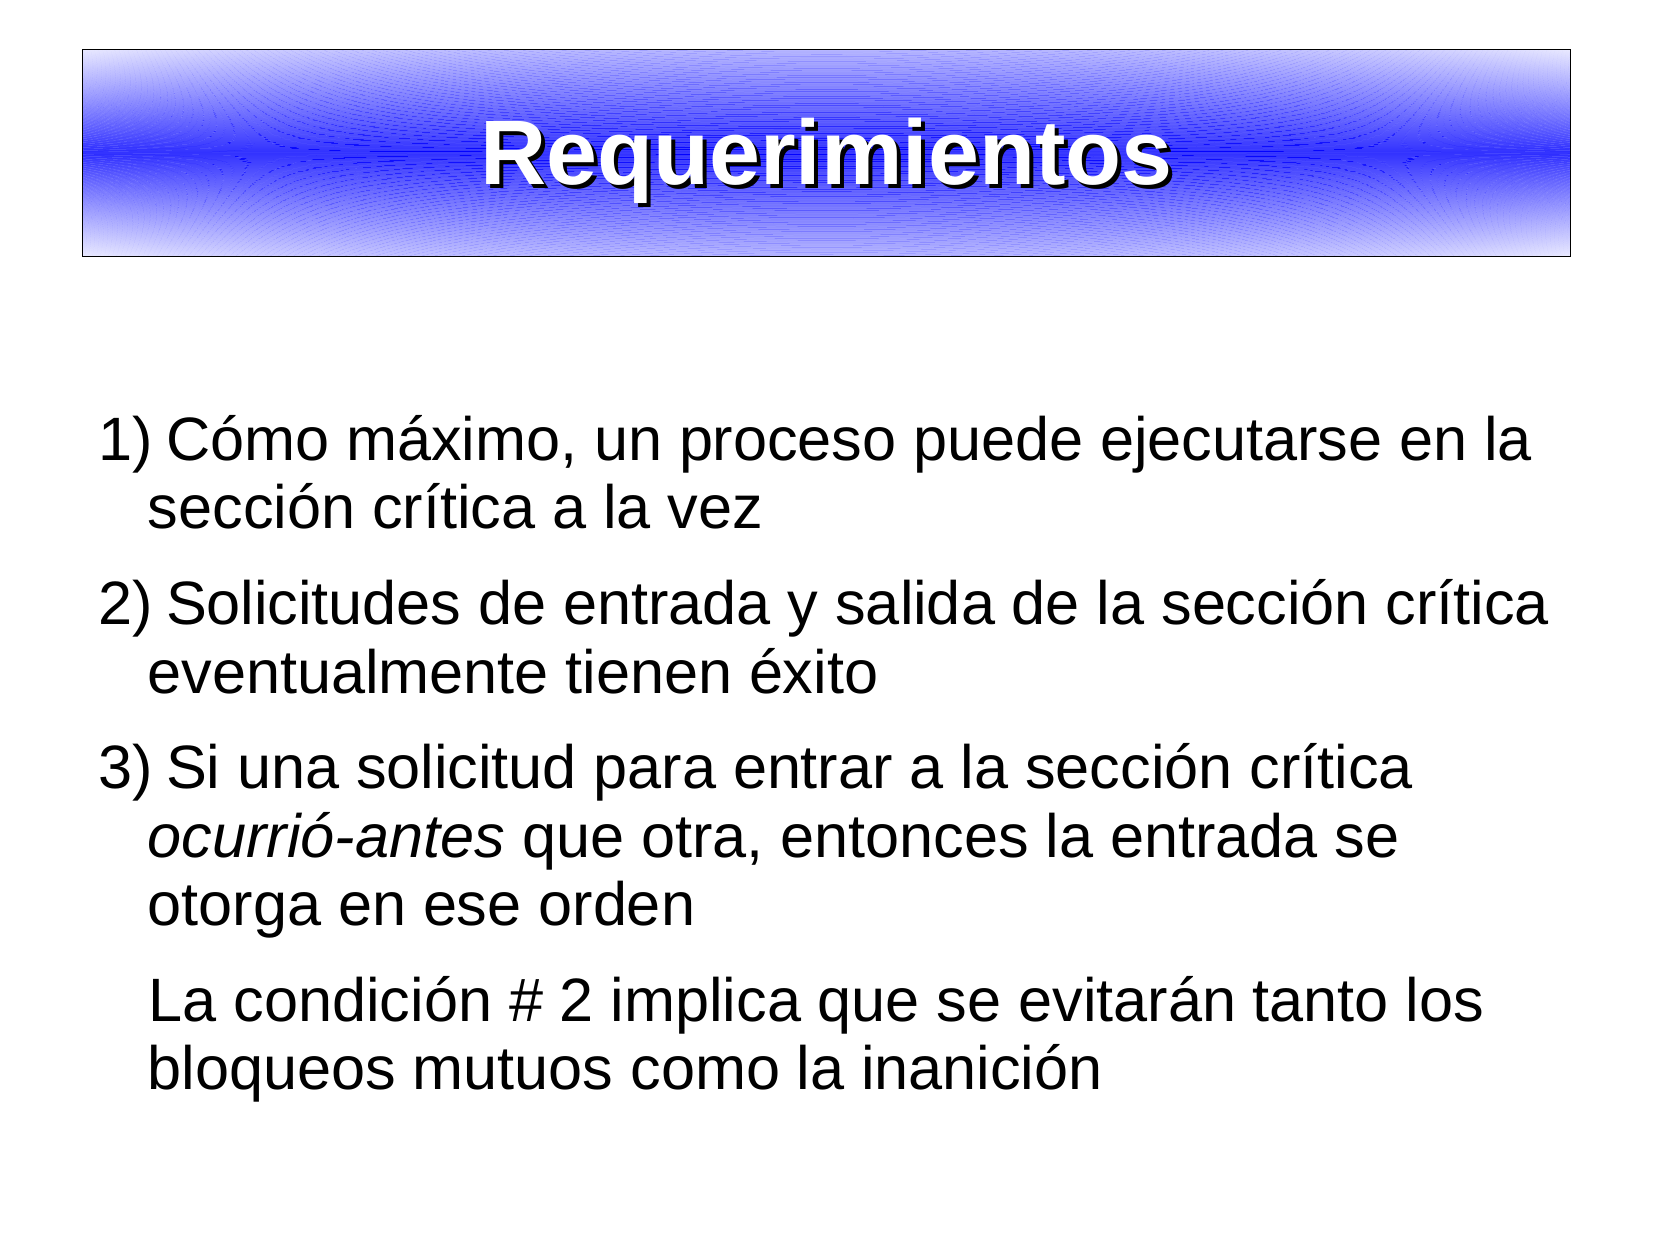

# Requerimientos
 Cómo máximo, un proceso puede ejecutarse en la sección crítica a la vez
 Solicitudes de entrada y salida de la sección crítica eventualmente tienen éxito
 Si una solicitud para entrar a la sección crítica ocurrió-antes que otra, entonces la entrada se otorga en ese orden
La condición # 2 implica que se evitarán tanto los bloqueos mutuos como la inanición